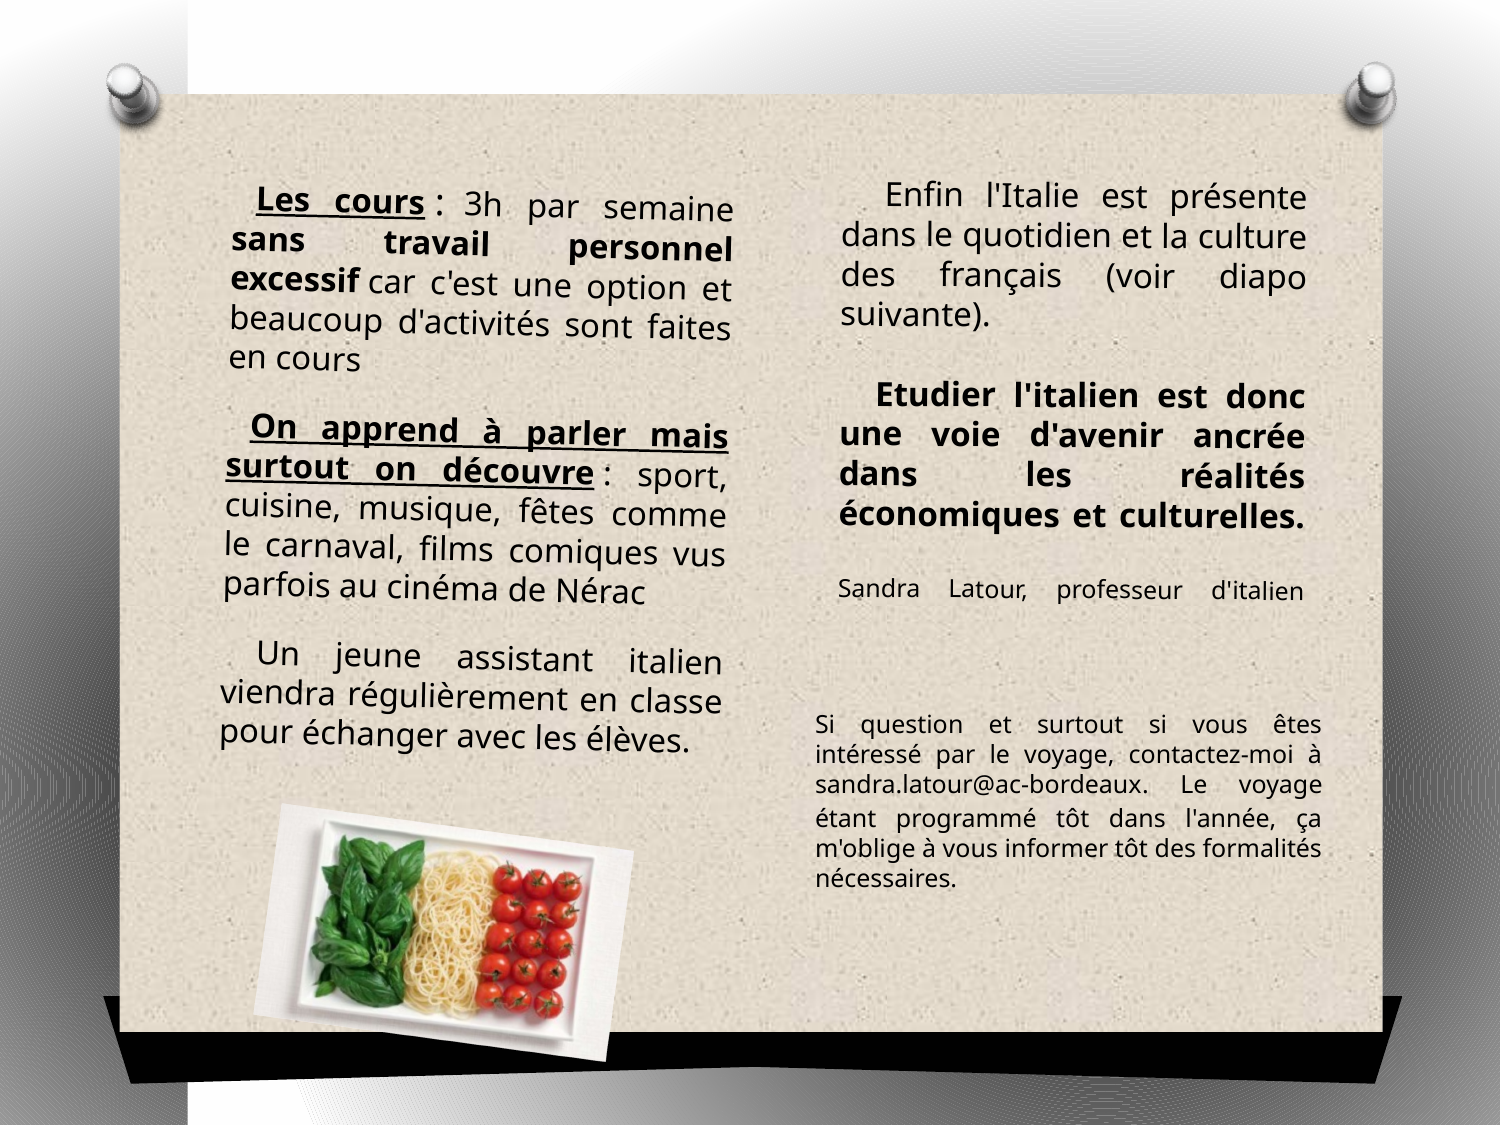

# Enfin l'Italie est présente dans le quotidien et la culture des français (voir diapo suivante). Etudier l'italien est donc une voie d'avenir ancrée dans les réalités économiques et culturelles. Sandra Latour, professeur d'italien
 Les cours : 3h par semaine sans travail personnel excessif car c'est une option et beaucoup d'activités sont faites en cours
 On apprend à parler mais surtout on découvre : sport, cuisine, musique, fêtes comme le carnaval, films comiques vus parfois au cinéma de Nérac
 Un jeune assistant italien viendra régulièrement en classe pour échanger avec les élèves.
Si question et surtout si vous êtes intéressé par le voyage, contactez-moi à sandra.latour@ac-bordeaux. Le voyage étant programmé tôt dans l'année, ça m'oblige à vous informer tôt des formalités nécessaires.